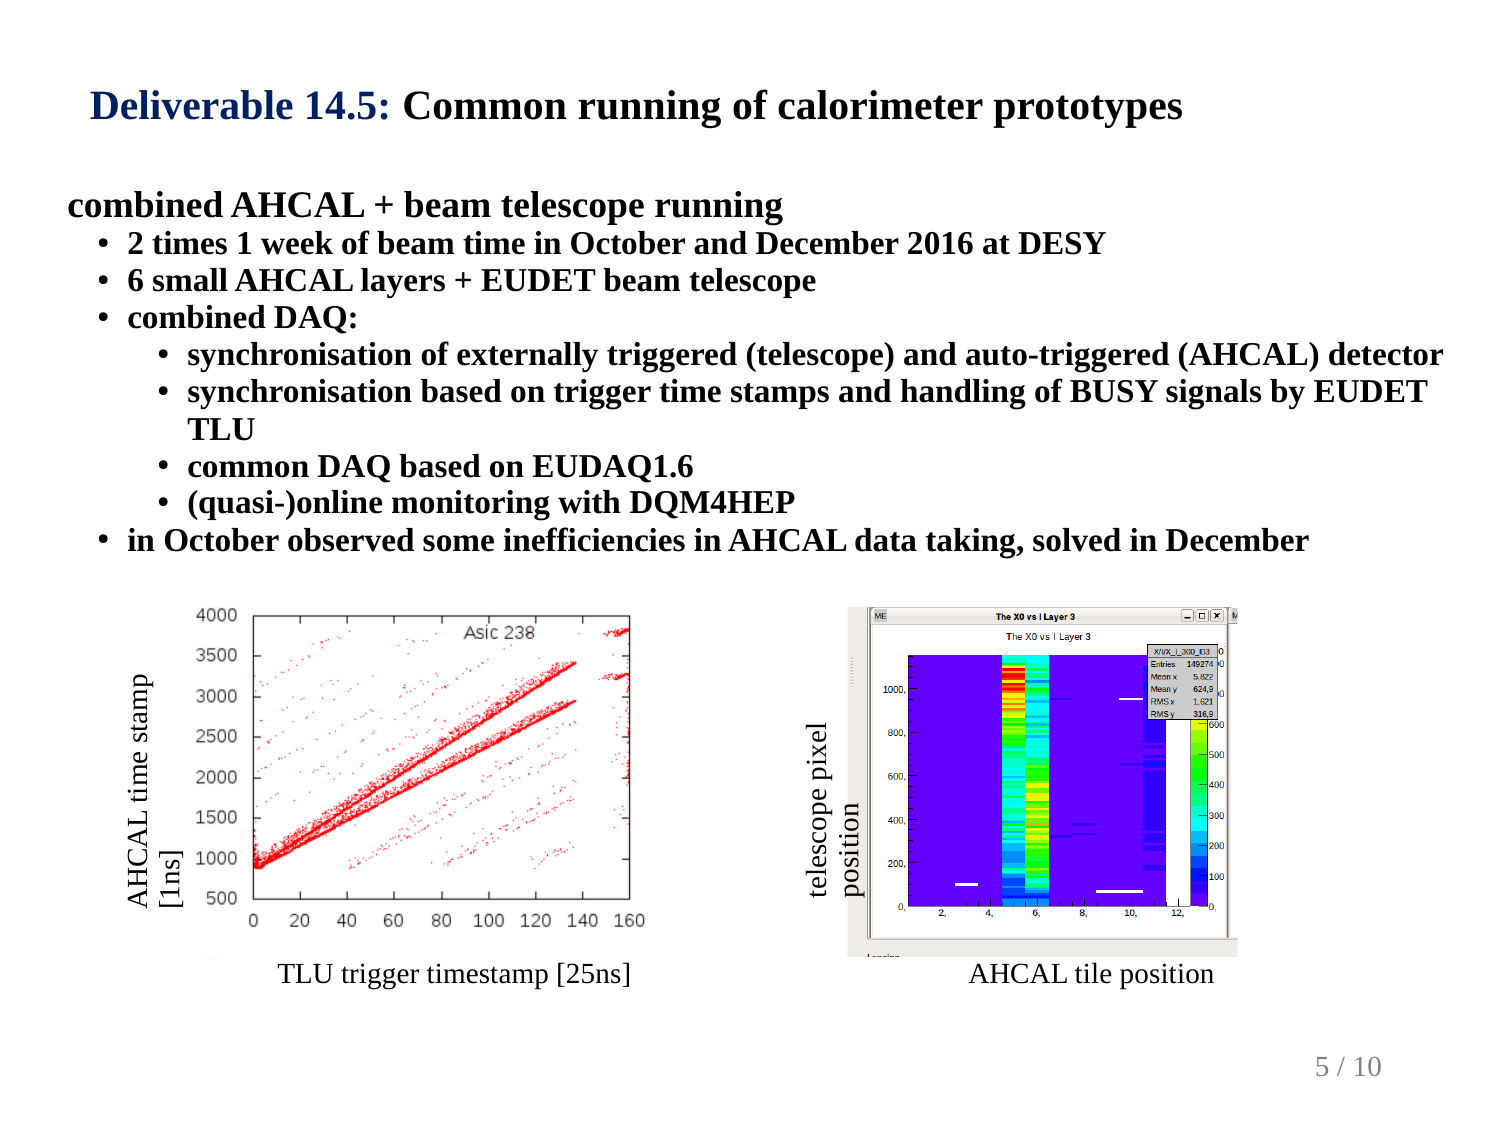

Deliverable 14.5: Common running of calorimeter prototypes
combined AHCAL + beam telescope running
2 times 1 week of beam time in October and December 2016 at DESY
6 small AHCAL layers + EUDET beam telescope
combined DAQ:
synchronisation of externally triggered (telescope) and auto-triggered (AHCAL) detector
synchronisation based on trigger time stamps and handling of BUSY signals by EUDET TLU
common DAQ based on EUDAQ1.6
(quasi-)online monitoring with DQM4HEP
in October observed some inefficiencies in AHCAL data taking, solved in December
AHCAL time stamp [1ns]
telescope pixel position
TLU trigger timestamp [25ns]
AHCAL tile position
5